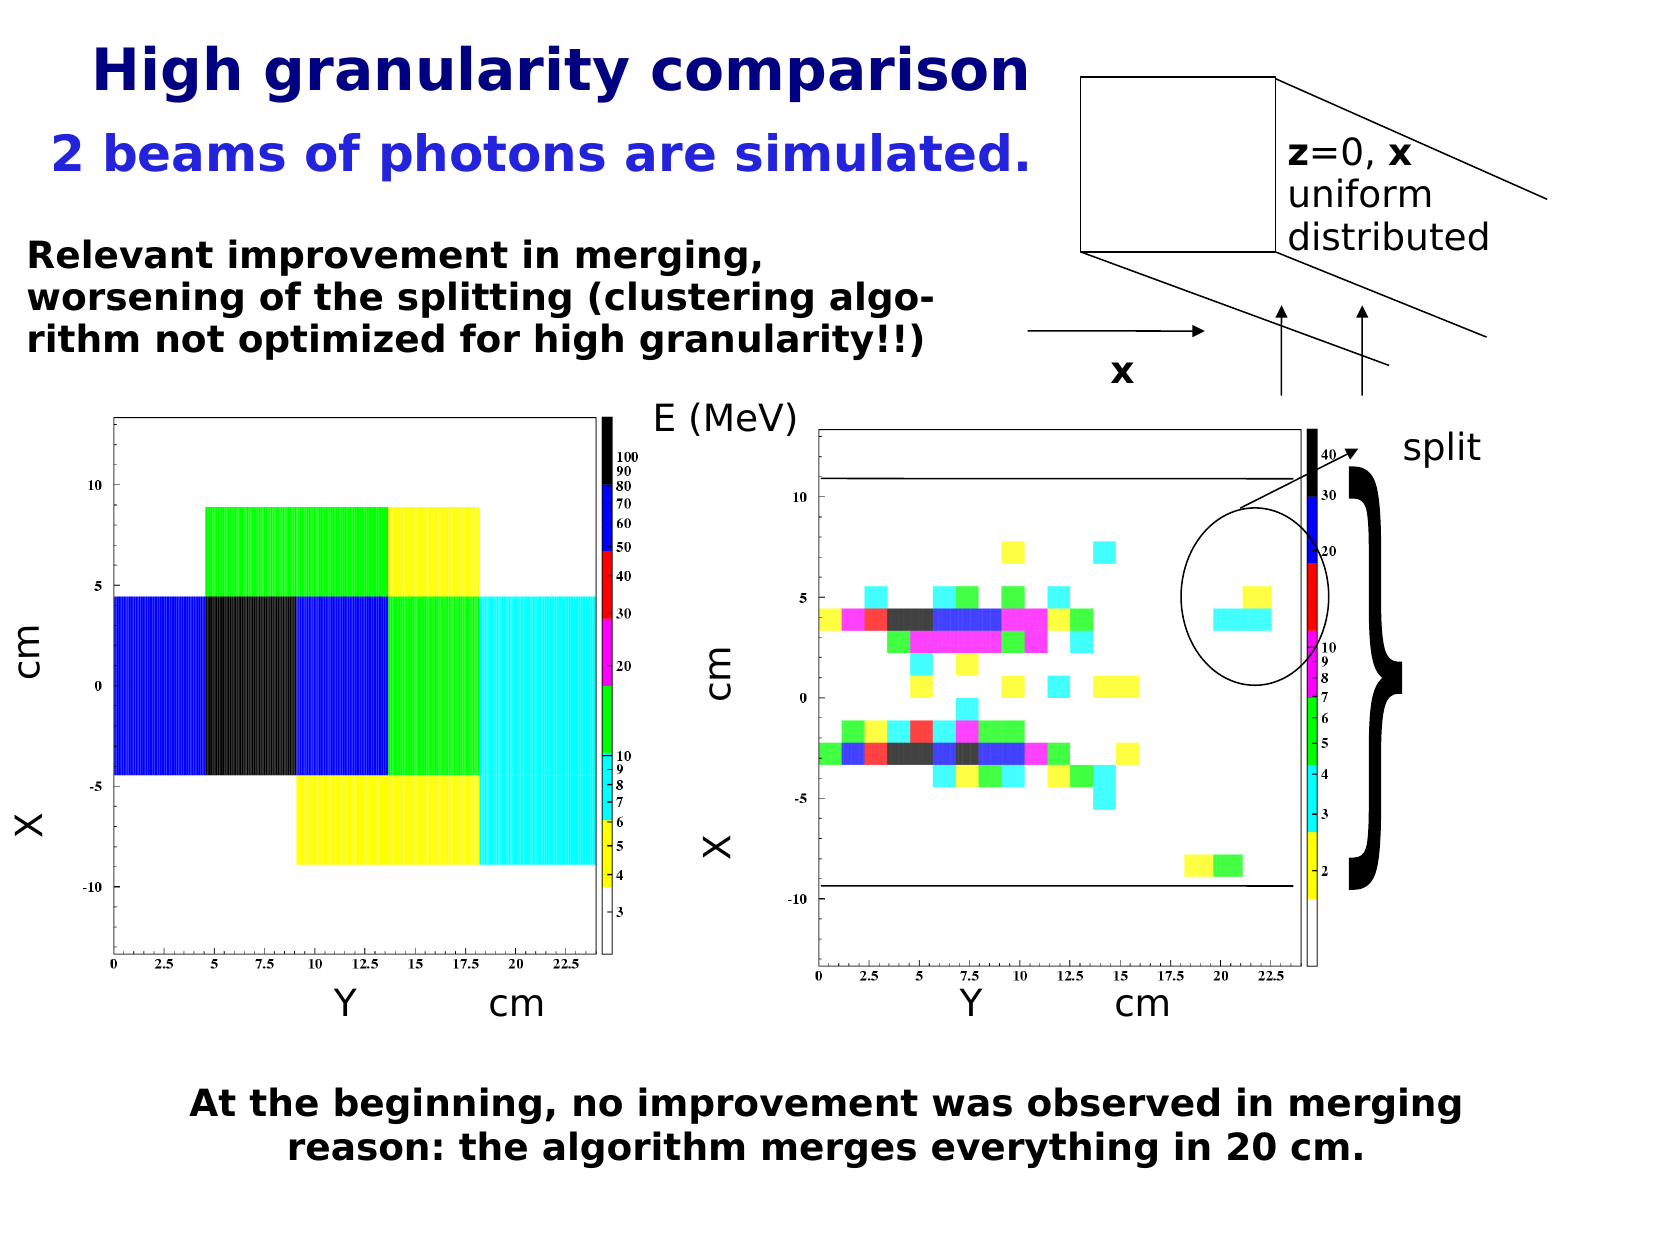

High granularity comparison
 2 beams of photons are simulated.
z=0, x uniform distributed
Relevant improvement in merging,
worsening of the splitting (clustering algo-rithm not optimized for high granularity!!)
x
E (MeV)
split
X cm
X cm
Y cm
Y cm
At the beginning, no improvement was observed in merging
reason: the algorithm merges everything in 20 cm.